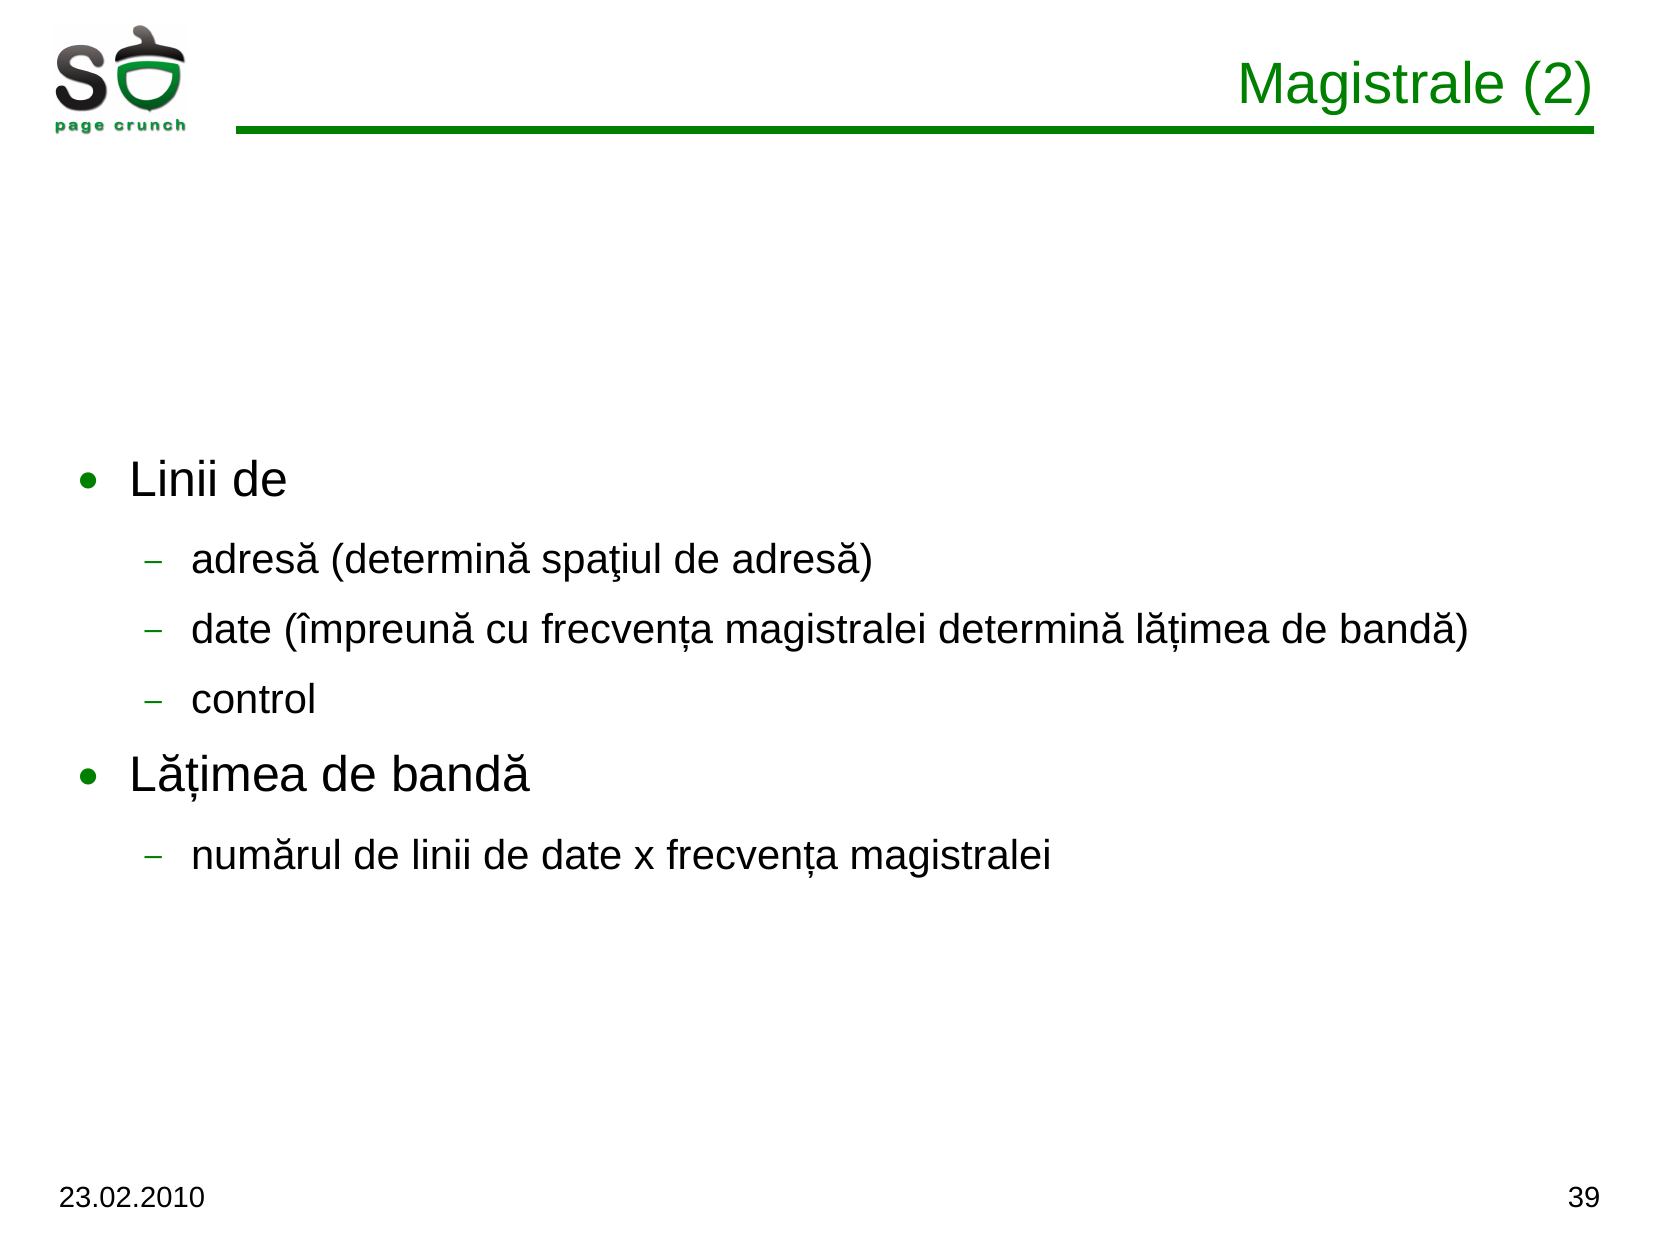

# Magistrale (2)
Linii de
adresă (determină spaţiul de adresă)
date (împreună cu frecvența magistralei determină lățimea de bandă)
control
Lățimea de bandă
numărul de linii de date x frecvența magistralei
23.02.2010
39